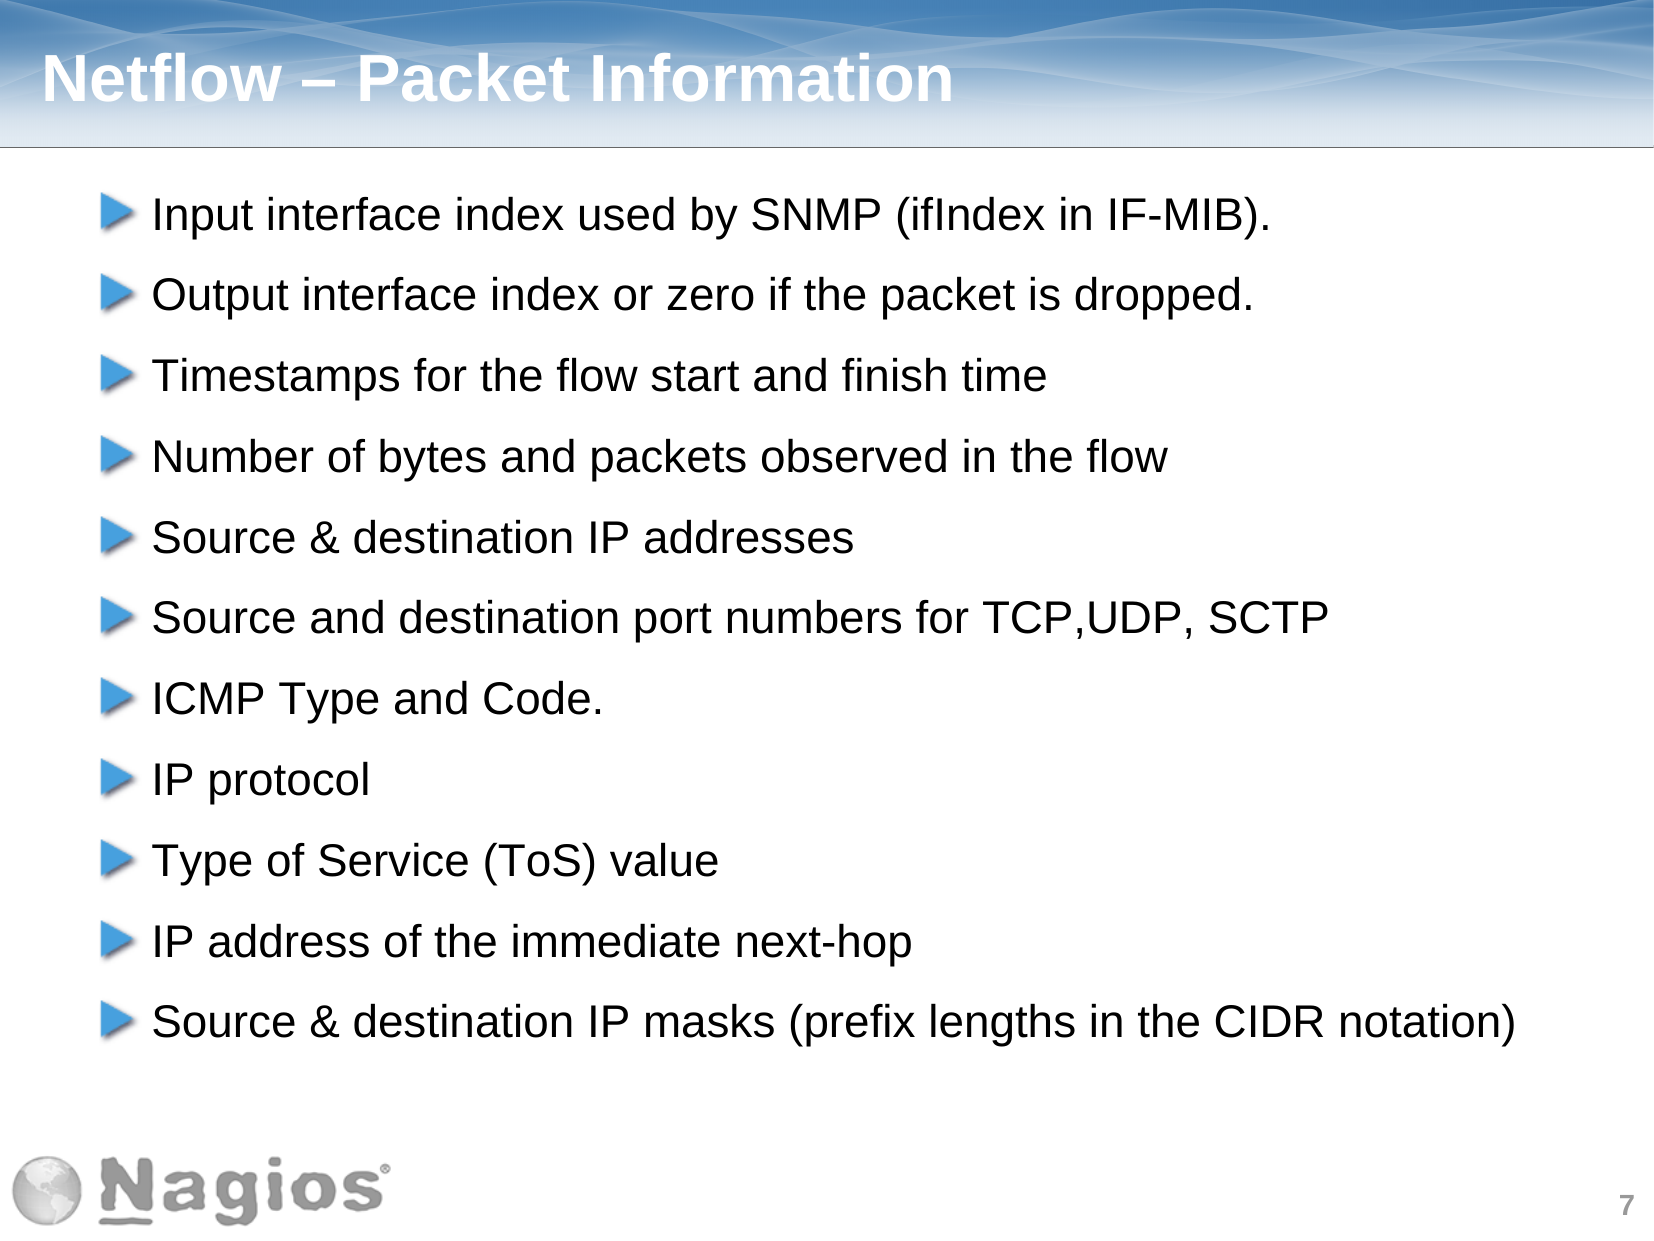

# Netflow – Packet Information
Input interface index used by SNMP (ifIndex in IF-MIB).
Output interface index or zero if the packet is dropped.
Timestamps for the flow start and finish time
Number of bytes and packets observed in the flow
Source & destination IP addresses
Source and destination port numbers for TCP,UDP, SCTP
ICMP Type and Code.
IP protocol
Type of Service (ToS) value
IP address of the immediate next-hop
Source & destination IP masks (prefix lengths in the CIDR notation)
7